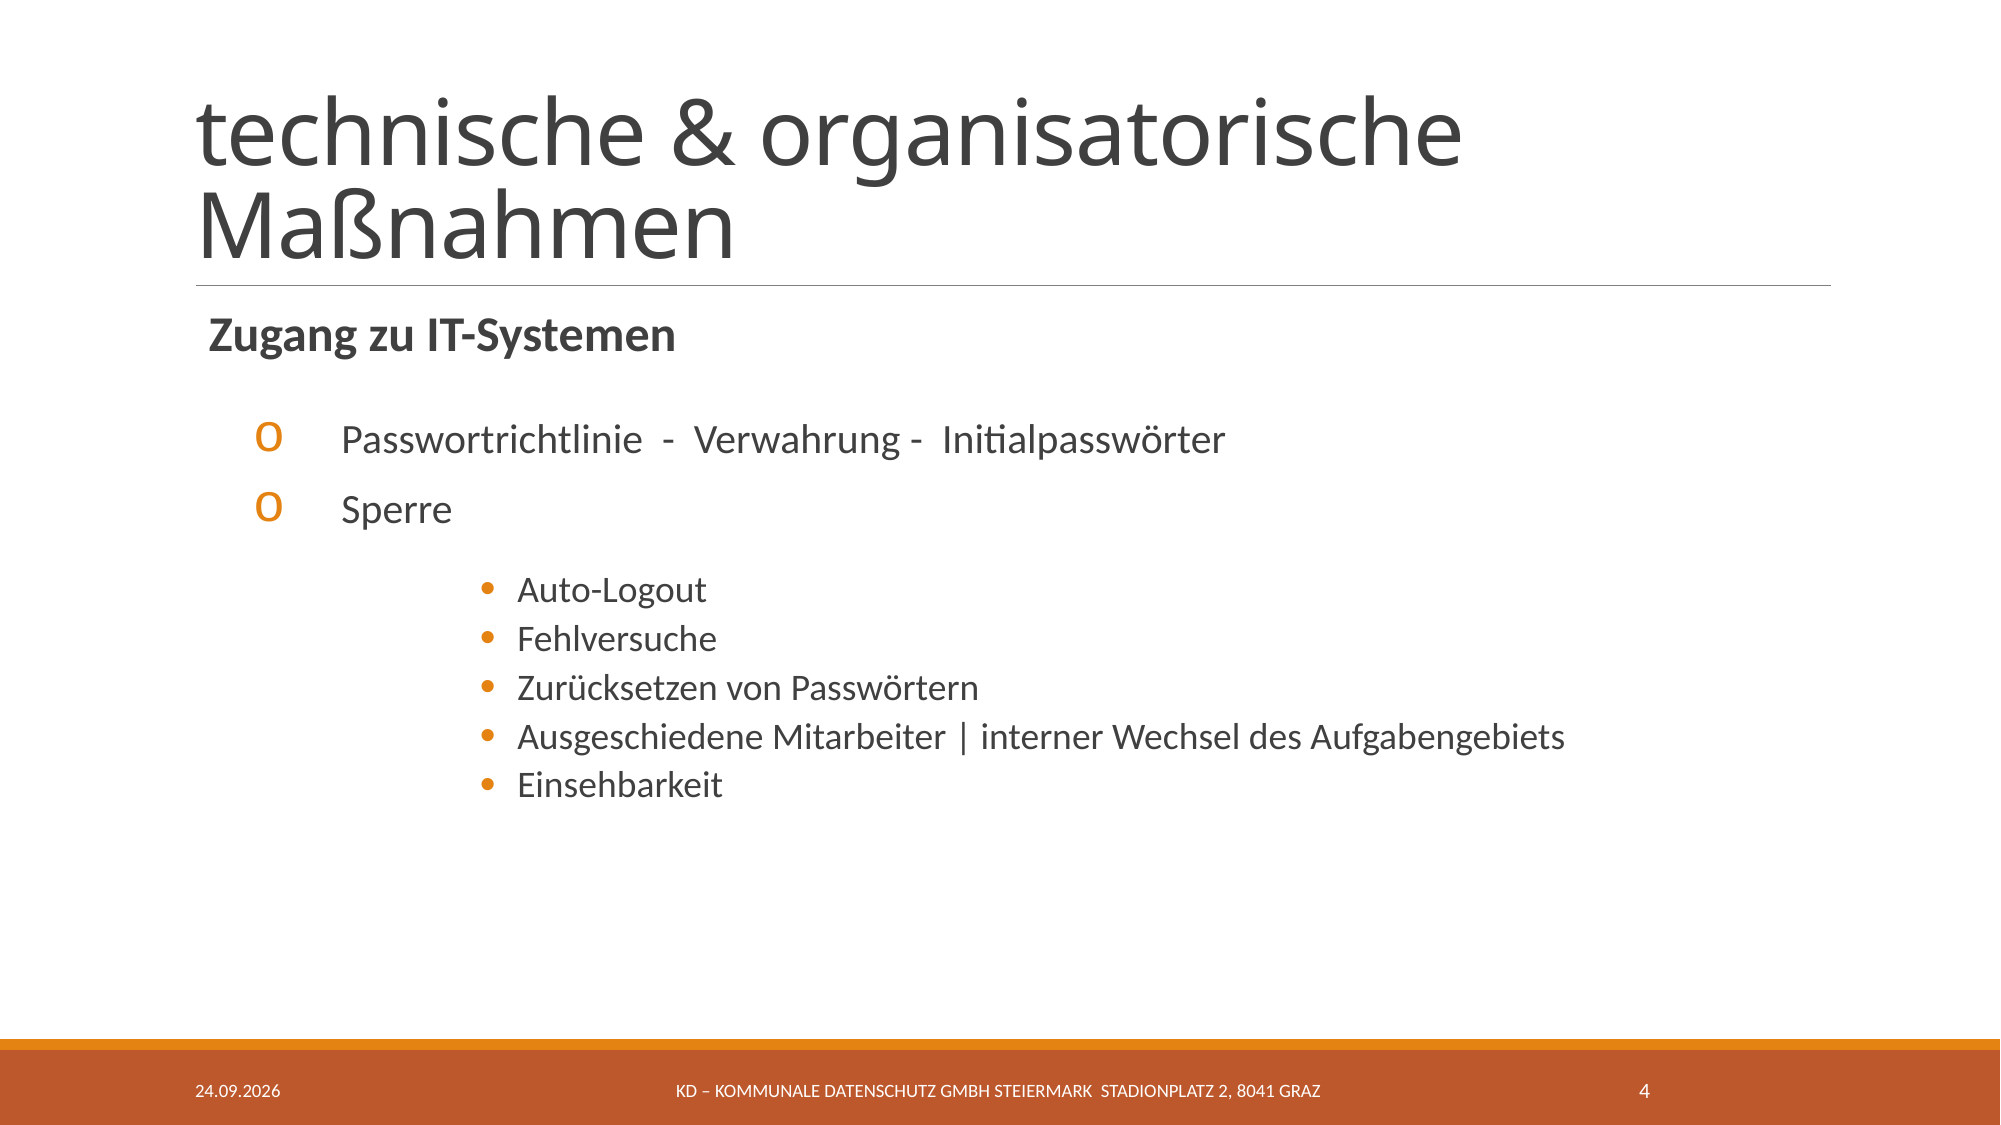

# technische & organisatorische Maßnahmen
Zugang zu IT-Systemen
Passwortrichtlinie - Verwahrung - Initialpasswörter
Sperre
Auto-Logout
Fehlversuche
Zurücksetzen von Passwörtern
Ausgeschiedene Mitarbeiter | interner Wechsel des Aufgabengebiets
Einsehbarkeit
KD – Kommunale Datenschutz GmbH Steiermark Stadionplatz 2, 8041 Graz